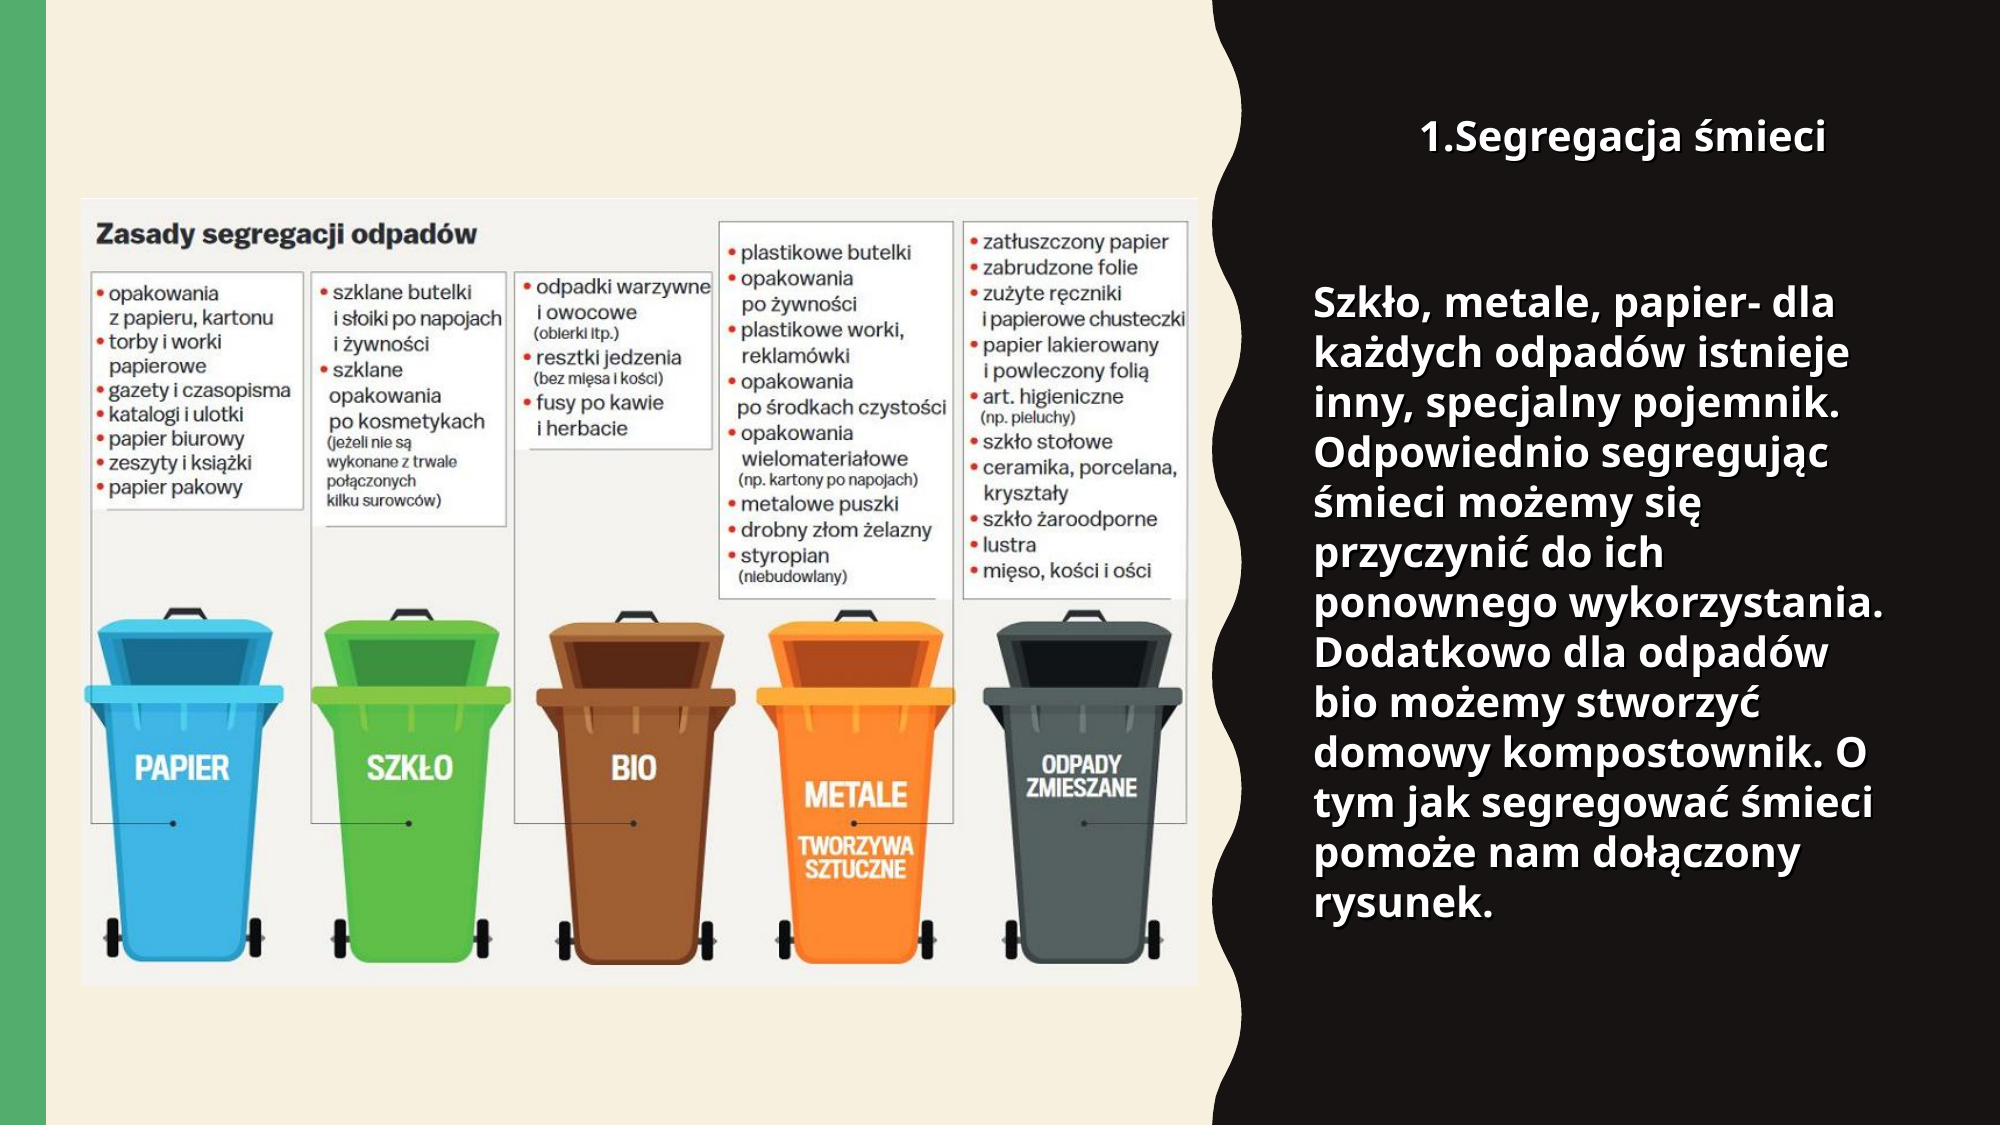

1.Segregacja śmieci
Szkło, metale, papier- dla każdych odpadów istnieje inny, specjalny pojemnik. Odpowiednio segregując śmieci możemy się przyczynić do ich ponownego wykorzystania. Dodatkowo dla odpadów bio możemy stworzyć domowy kompostownik. O tym jak segregować śmieci pomoże nam dołączony rysunek.